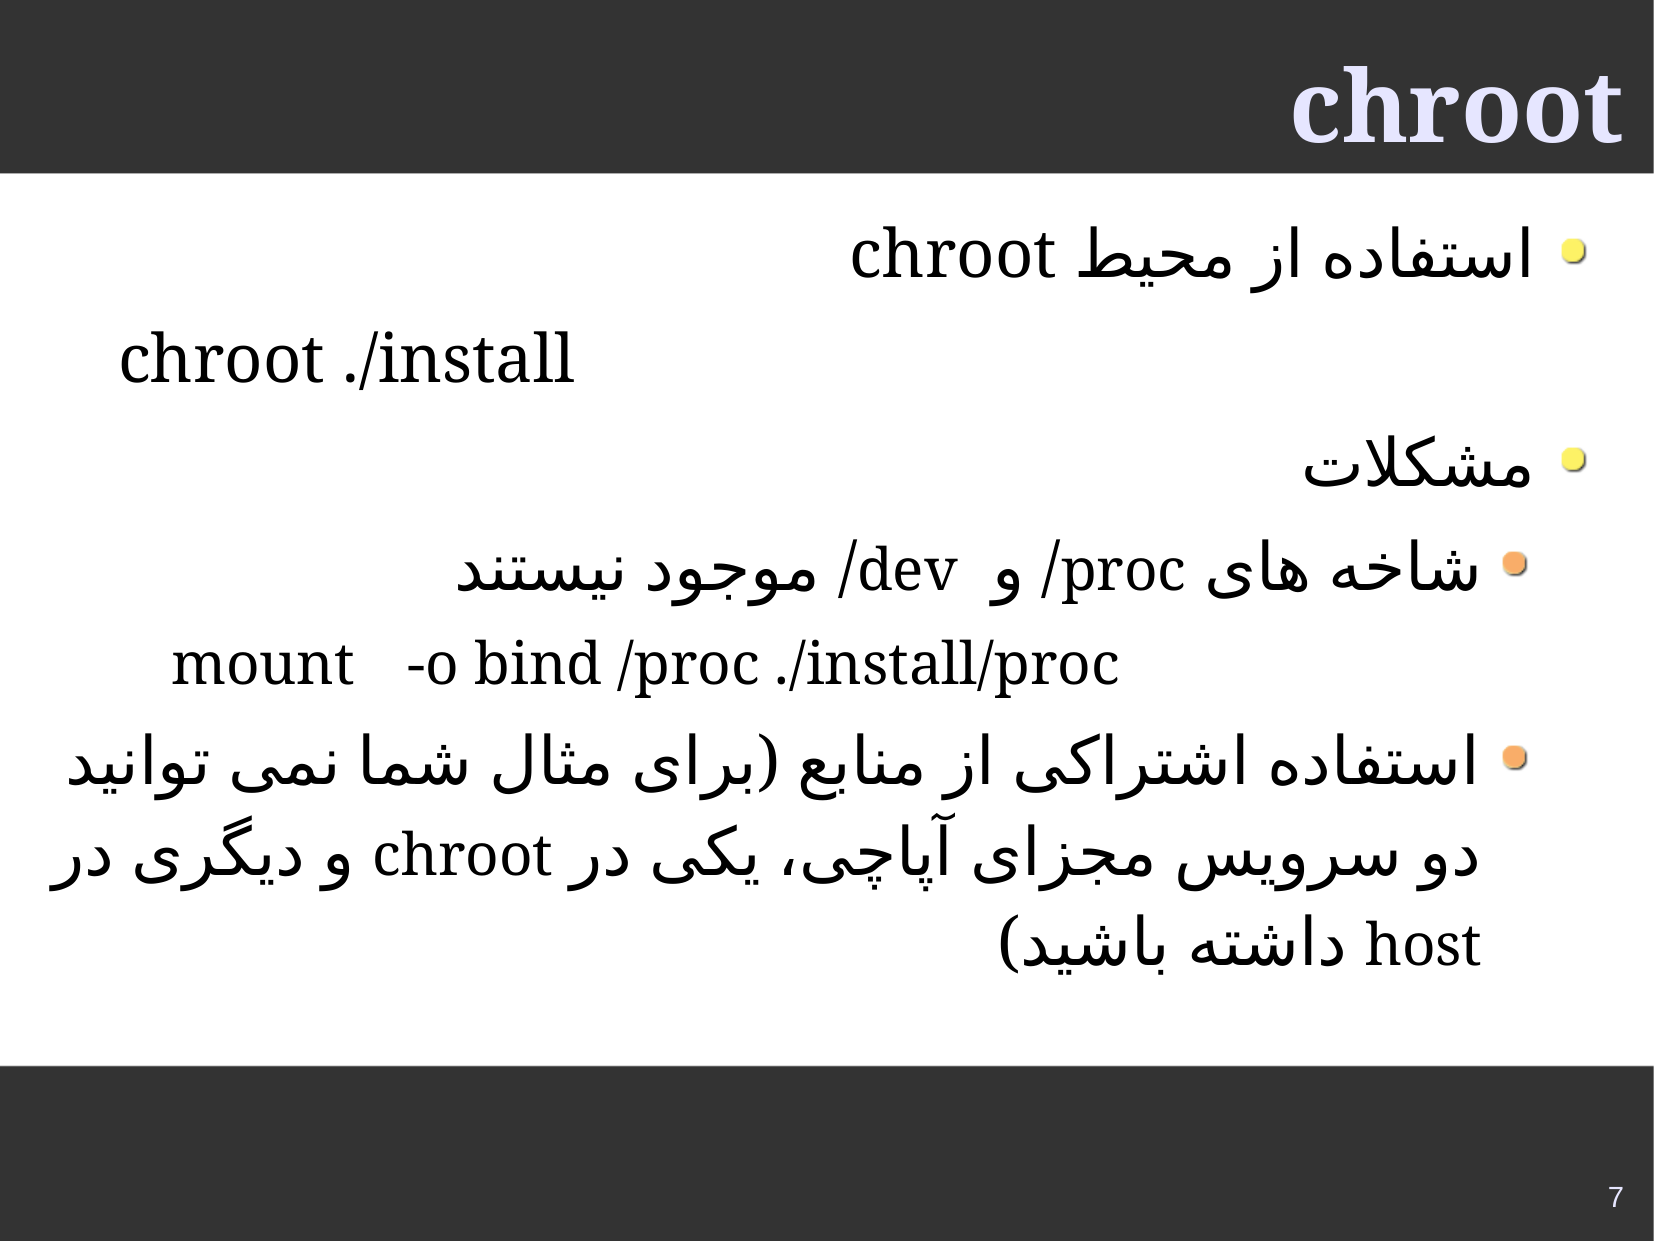

# chroot
استفاده از محیط chroot
chroot ./install
مشکلات
شاخه های proc/ و dev/ موجود نیستند
mount	 -o bind /proc ./install/proc
استفاده اشتراکی از منابع (برای مثال شما نمی توانید دو سرویس مجزای آپاچی، یکی در chroot و دیگری در host داشته باشید)
7